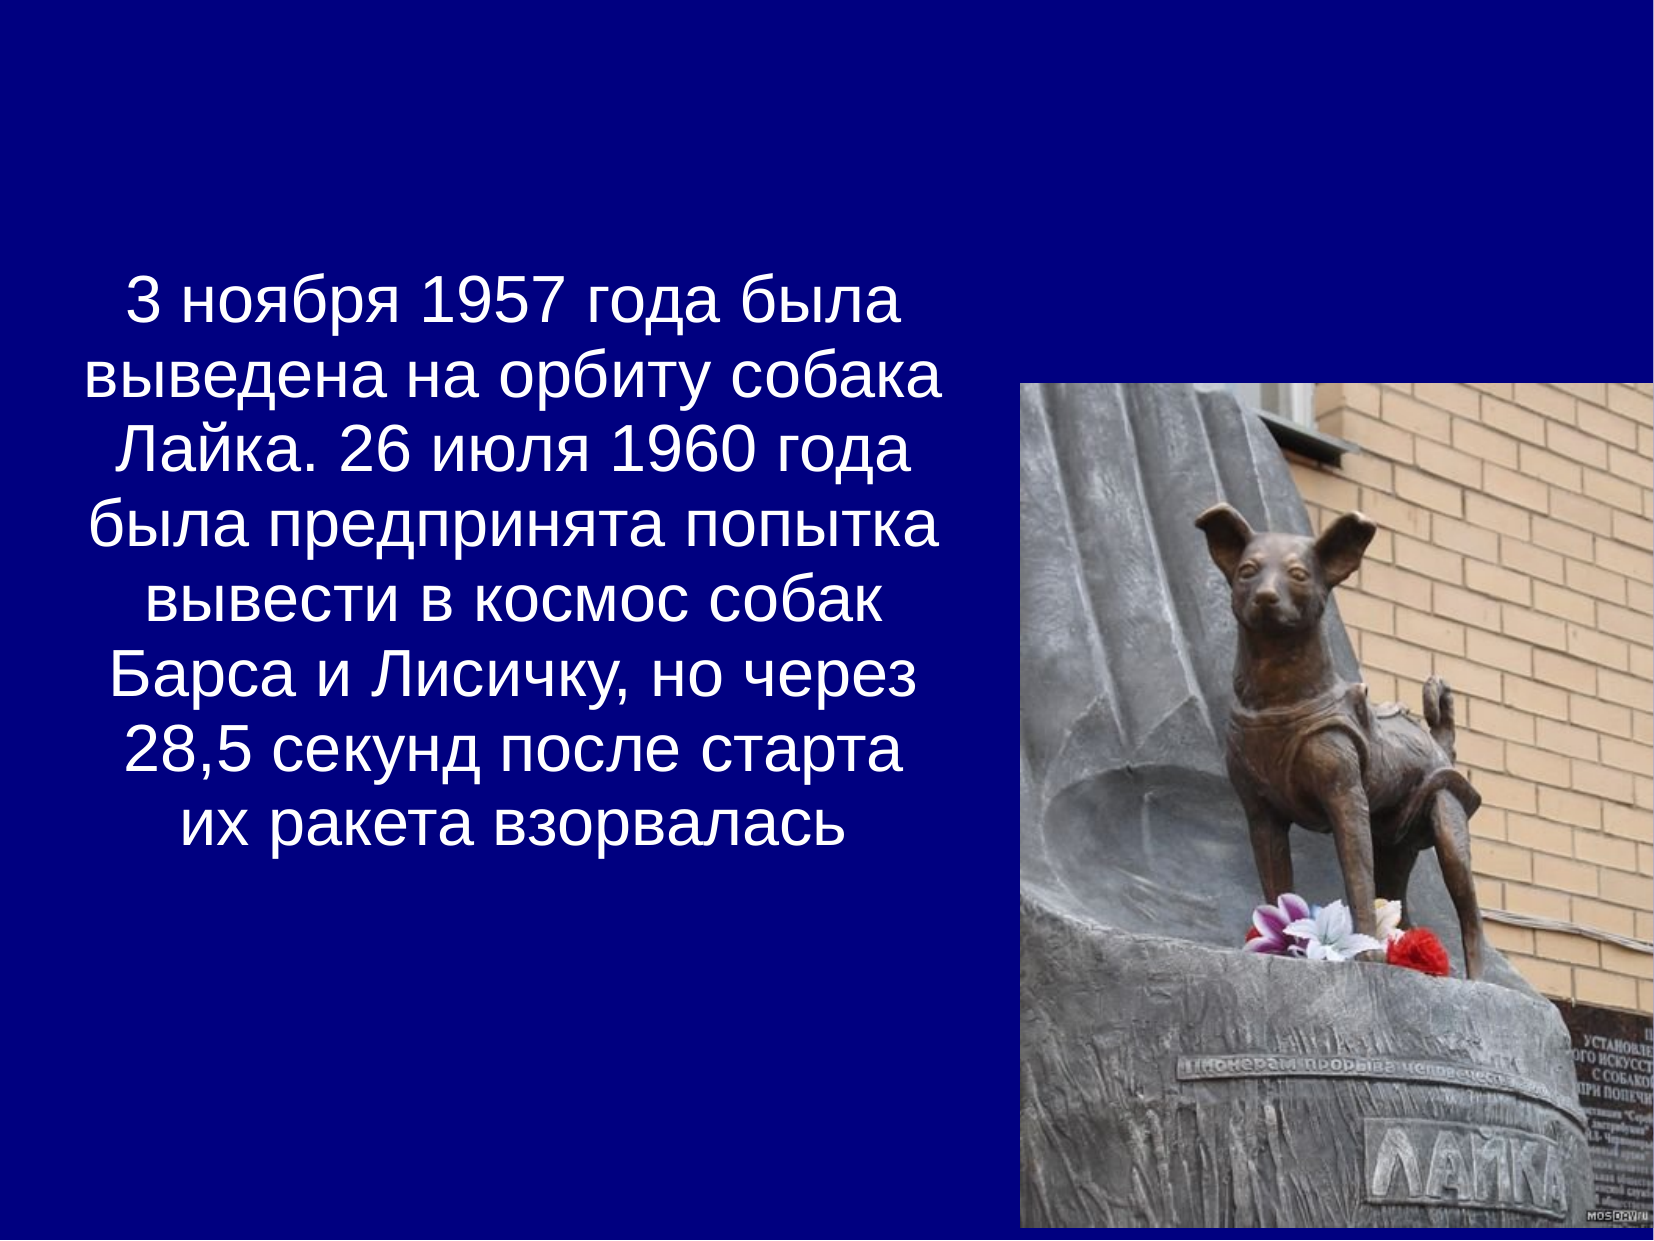

# 3 ноября 1957 года была выведена на орбиту собака Лайка. 26 июля 1960 года была предпринята попытка вывести в космос собак Барса и Лисичку, но через 28,5 секунд после старта их ракета взорвалась